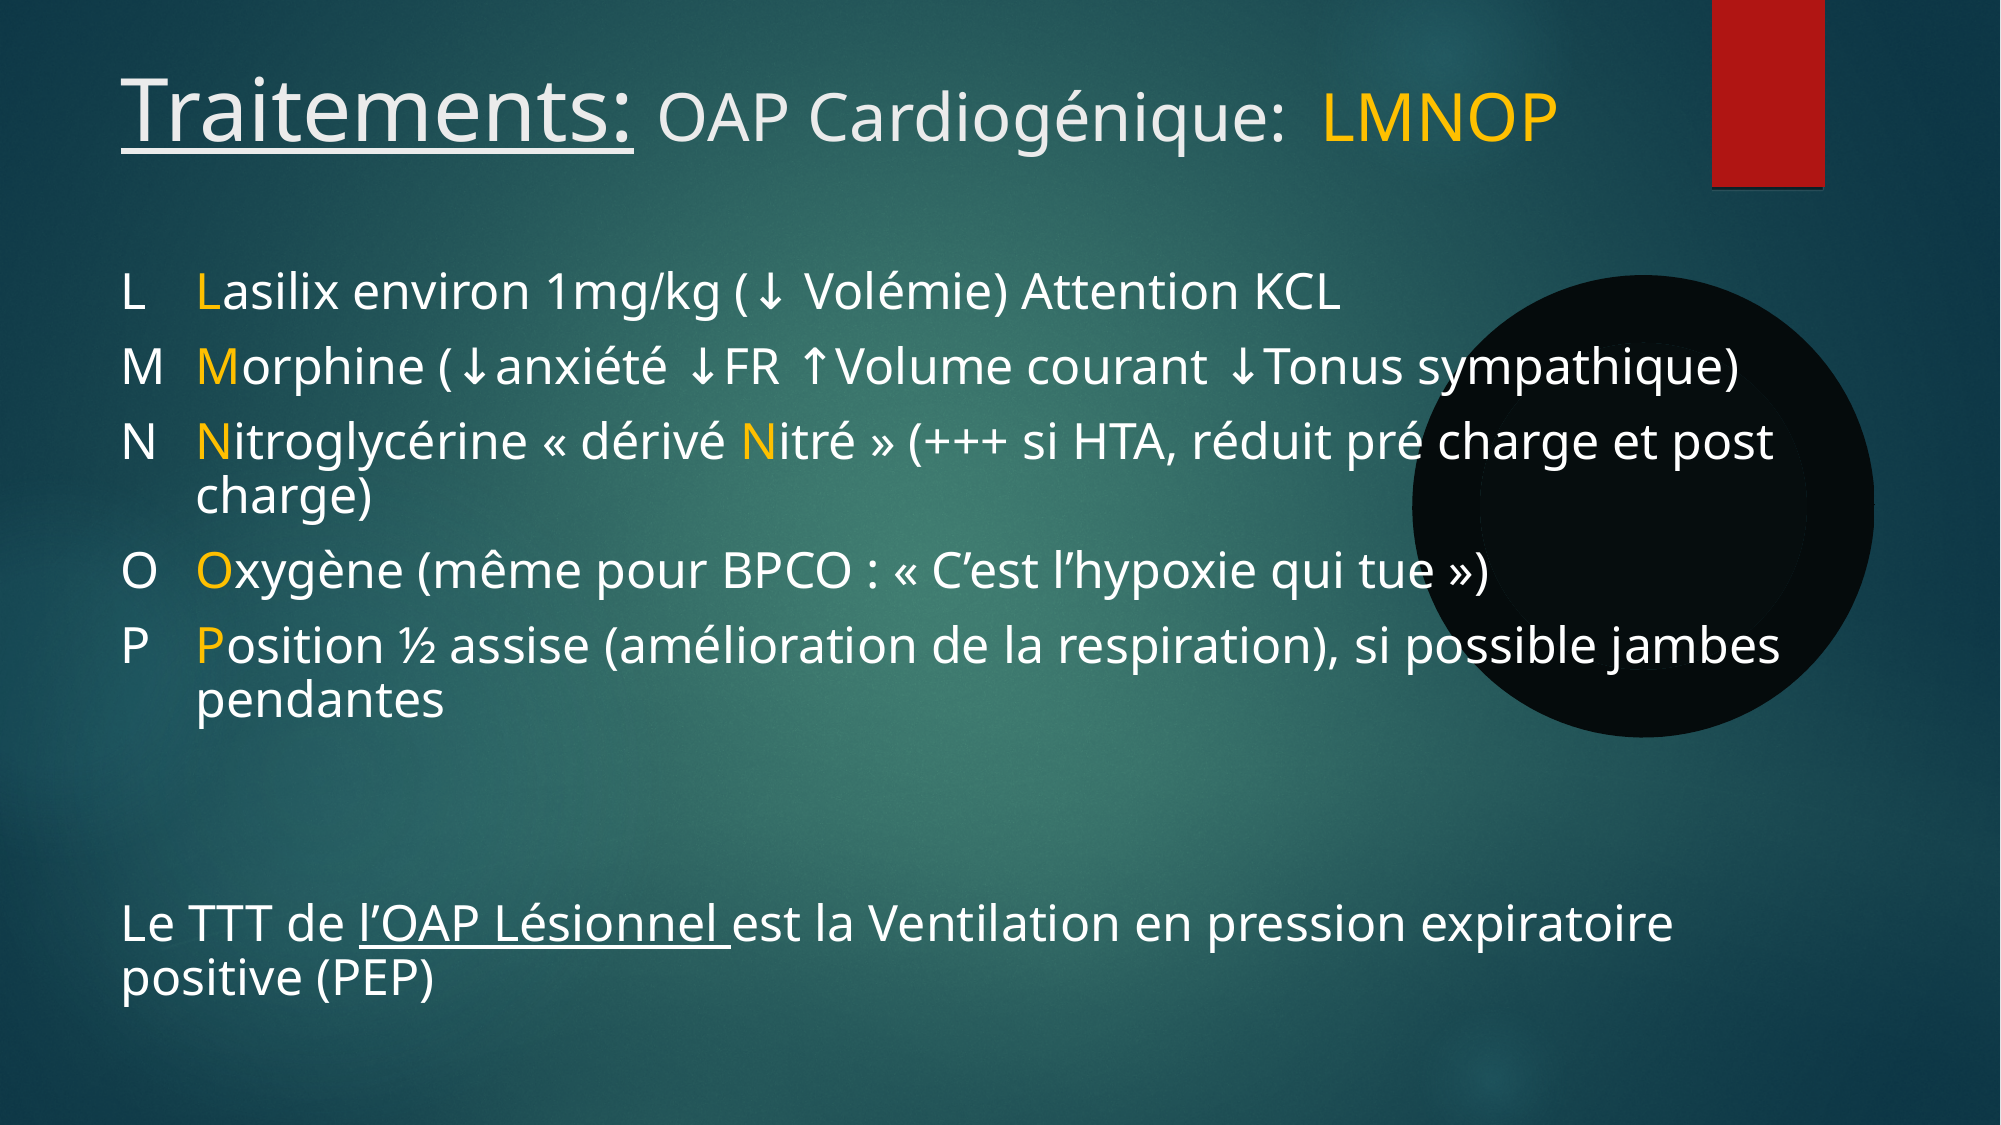

# Traitements: OAP Cardiogénique:	LMNOP
L	Lasilix environ 1mgkg (↓ Volémie) Attention KCL
M	Morphine (↓anxiété ↓FR ↑Volume courant ↓Tonus sympathique)
N	Nitroglycérine « dérivé Nitré » (+++ si HTA, réduit pré charge et post 	charge)
O	Oxygène (même pour BPCO : « C’est l’hypoxie qui tue »)
P	Position ½ assise (amélioration de la respiration), si possible jambes 	pendantes
Le TTT de l’OAP Lésionnel est la Ventilation en pression expiratoire positive (PEP)